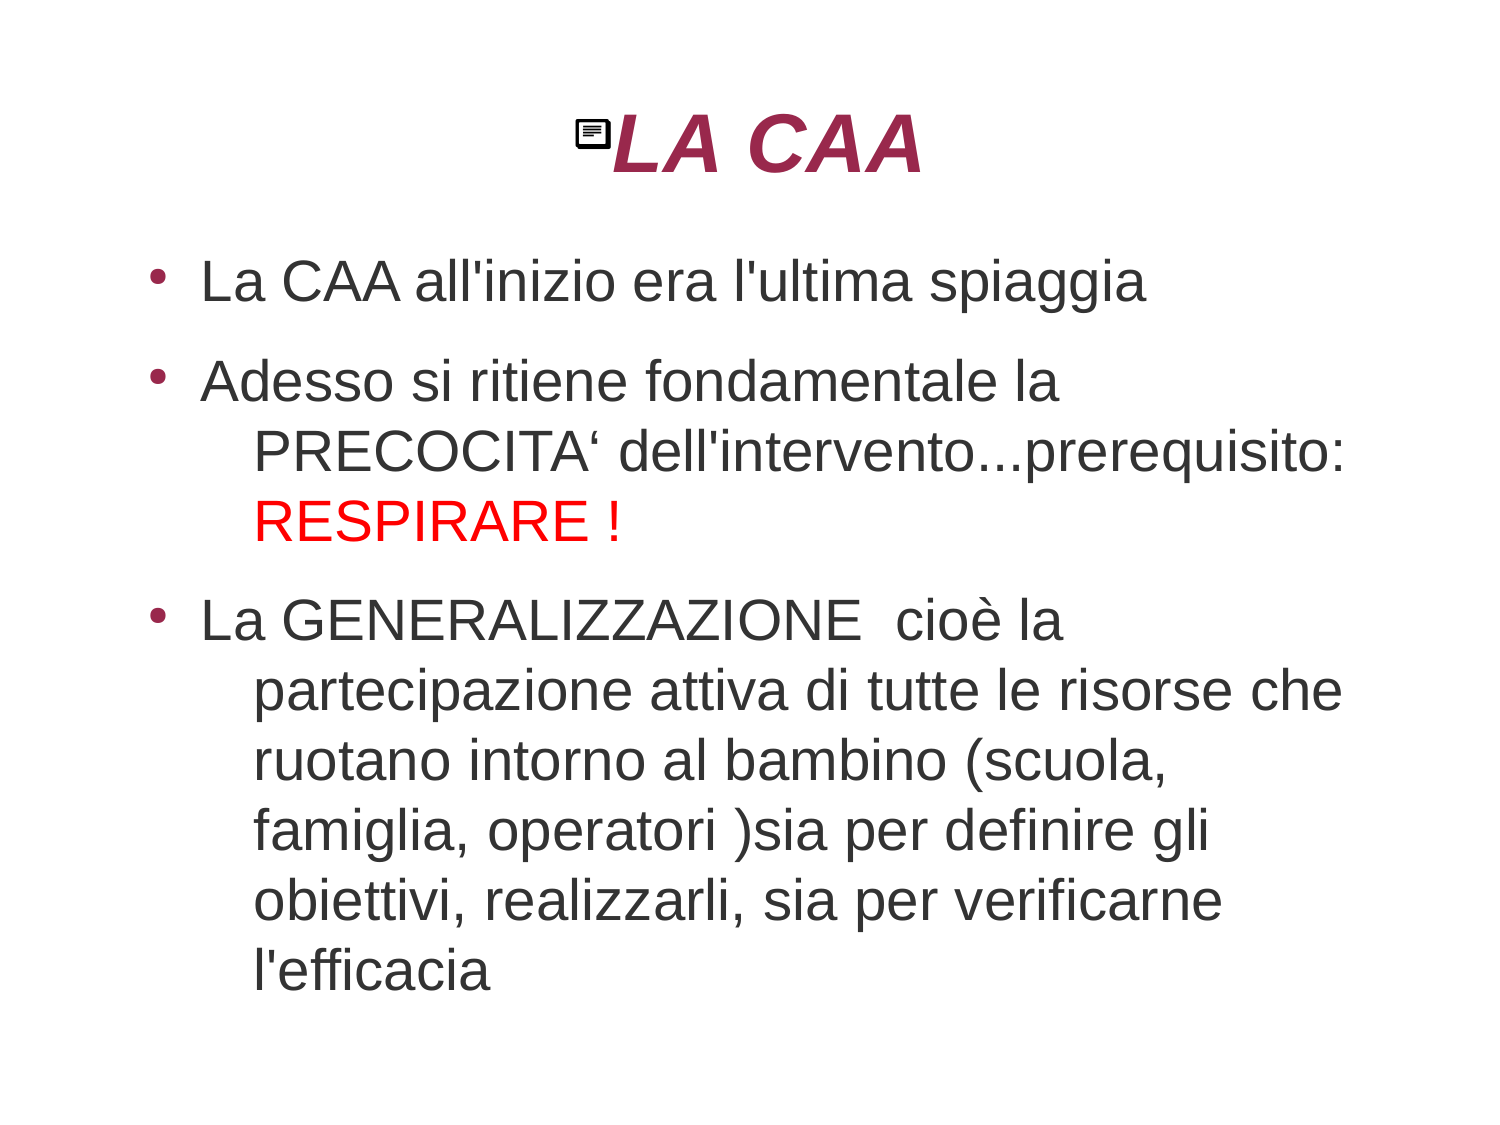

# LA CAA
La CAA all'inizio era l'ultima spiaggia
Adesso si ritiene fondamentale la PRECOCITA‘ dell'intervento...prerequisito: RESPIRARE !
La GENERALIZZAZIONE cioè la partecipazione attiva di tutte le risorse che ruotano intorno al bambino (scuola, famiglia, operatori )sia per definire gli obiettivi, realizzarli, sia per verificarne l'efficacia